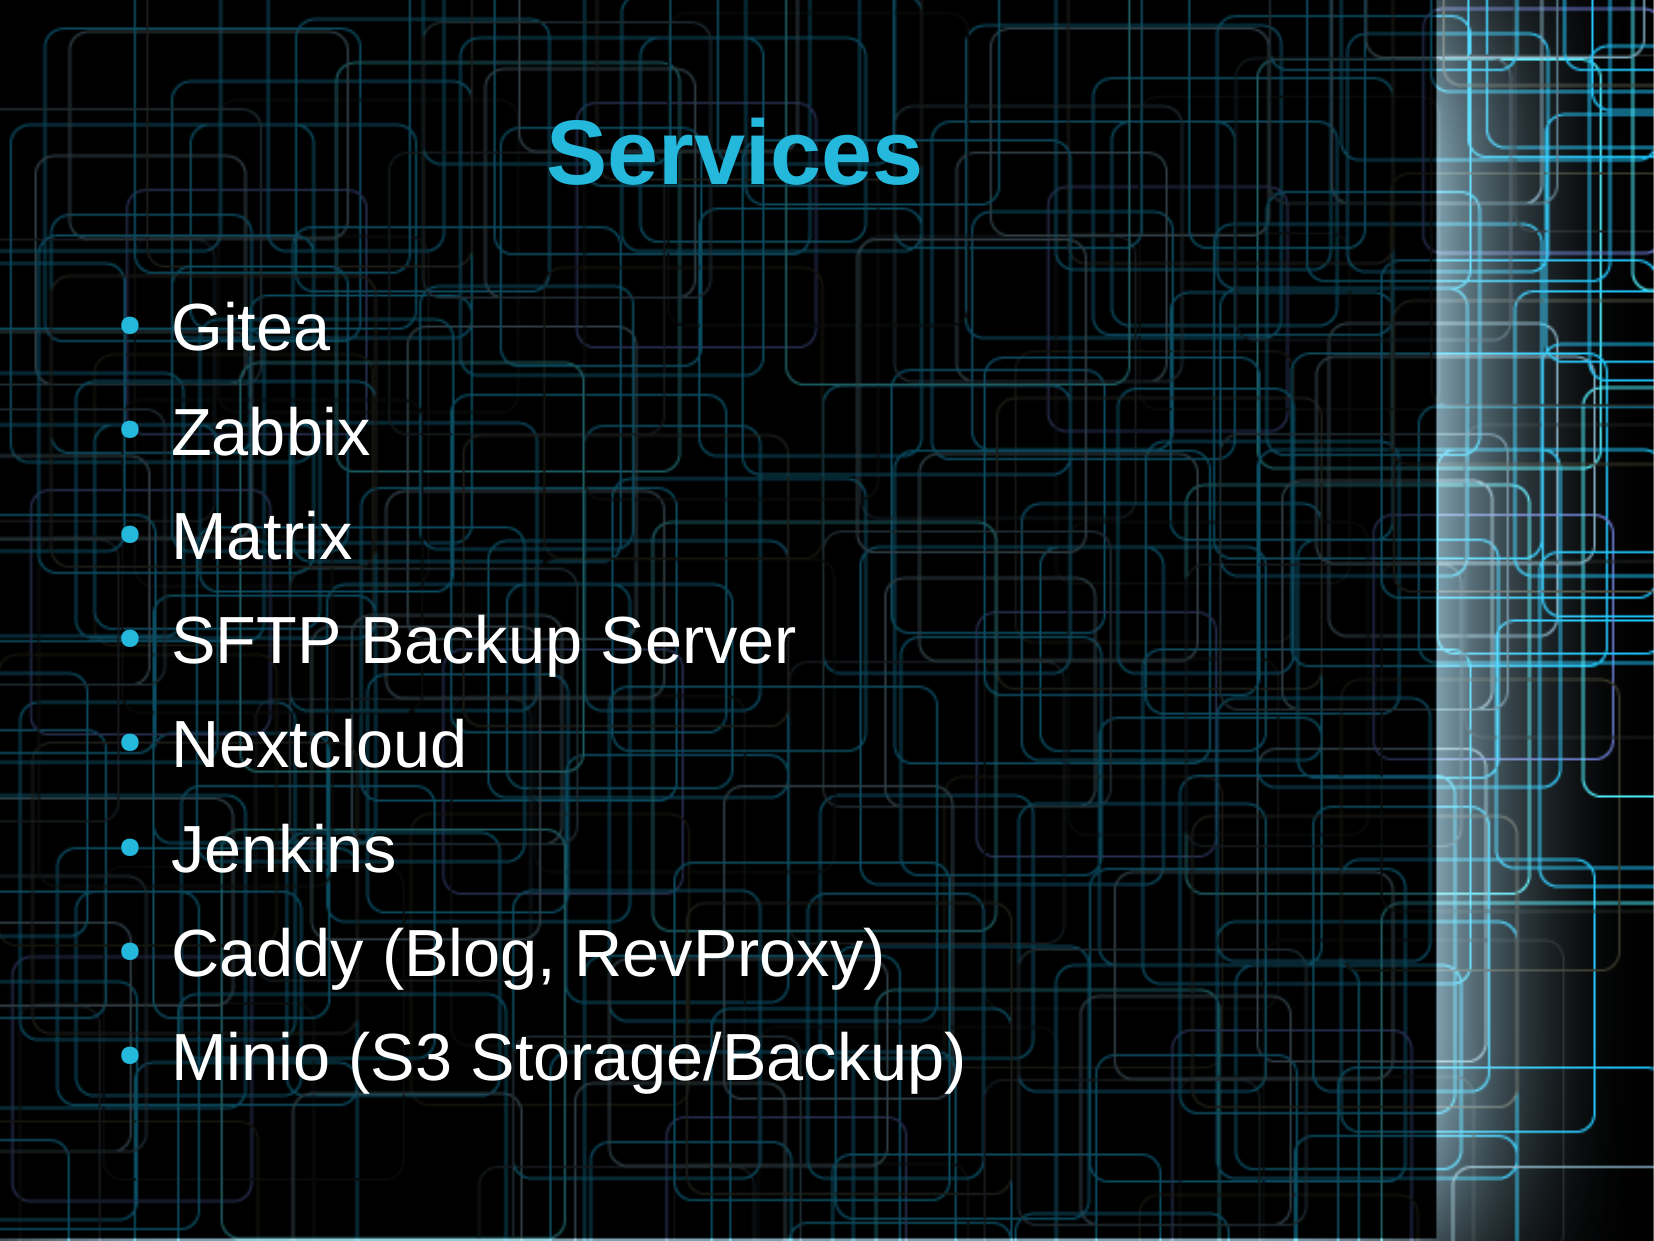

# Services
Gitea
Zabbix
Matrix
SFTP Backup Server
Nextcloud
Jenkins
Caddy (Blog, RevProxy)
Minio (S3 Storage/Backup)